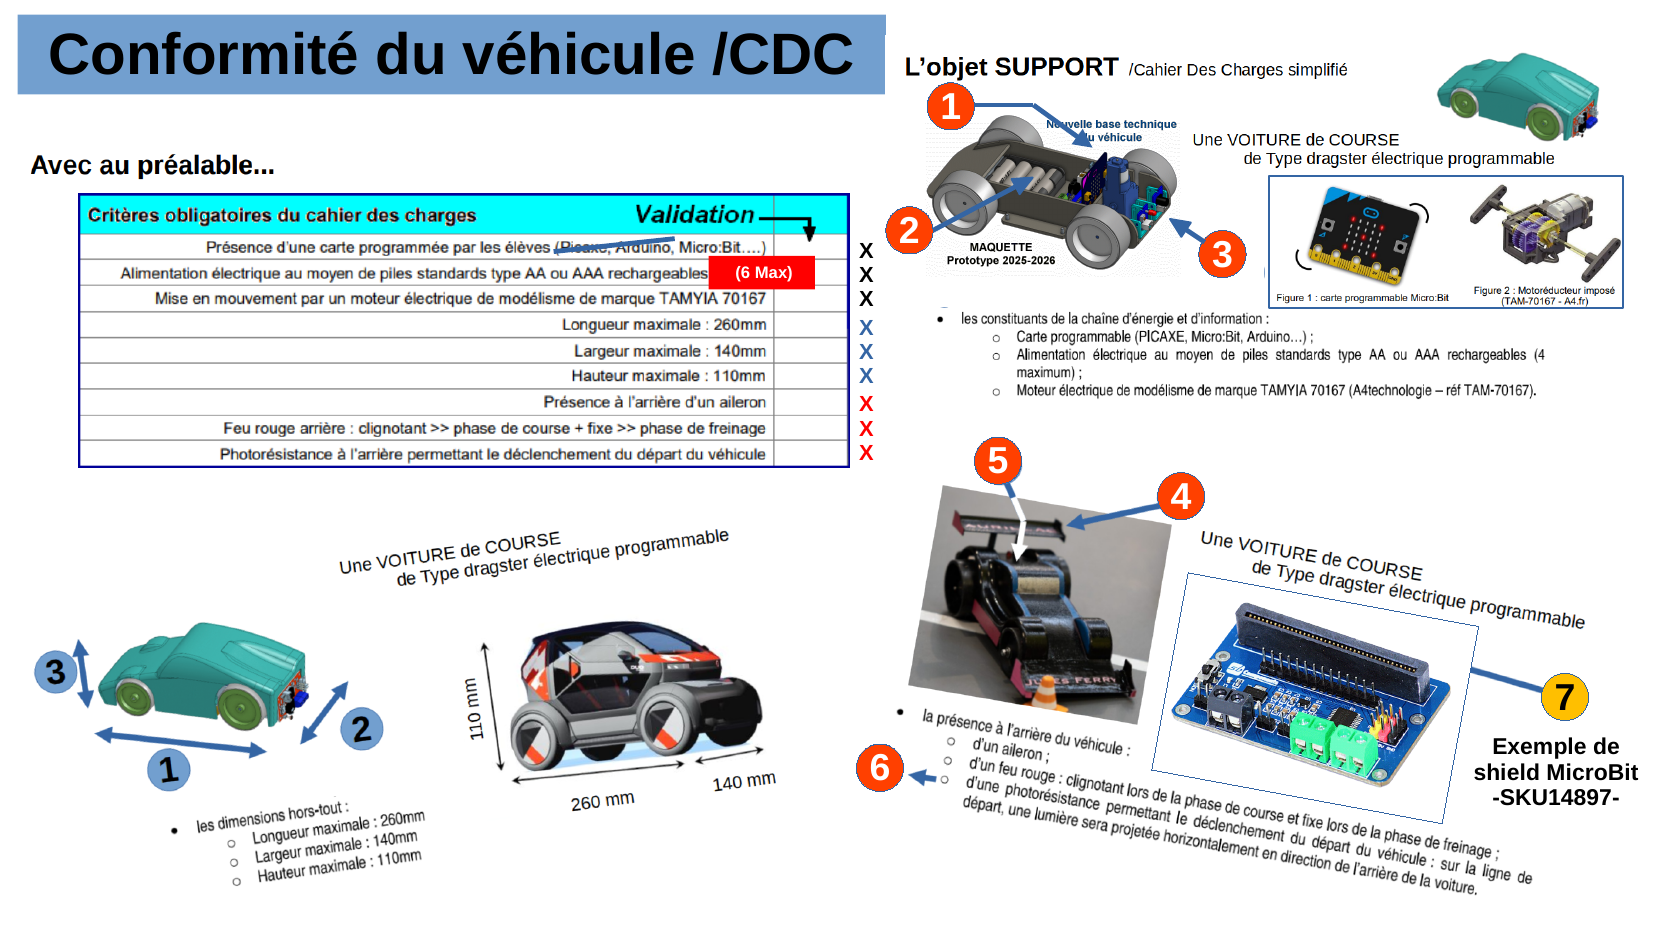

Conformité du véhicule /CDC
1
2
3
X
X
X
 (6 Max)
X
X
X
X
X
X
5
4
7
Exemple de shield MicroBit
-SKU14897-
6